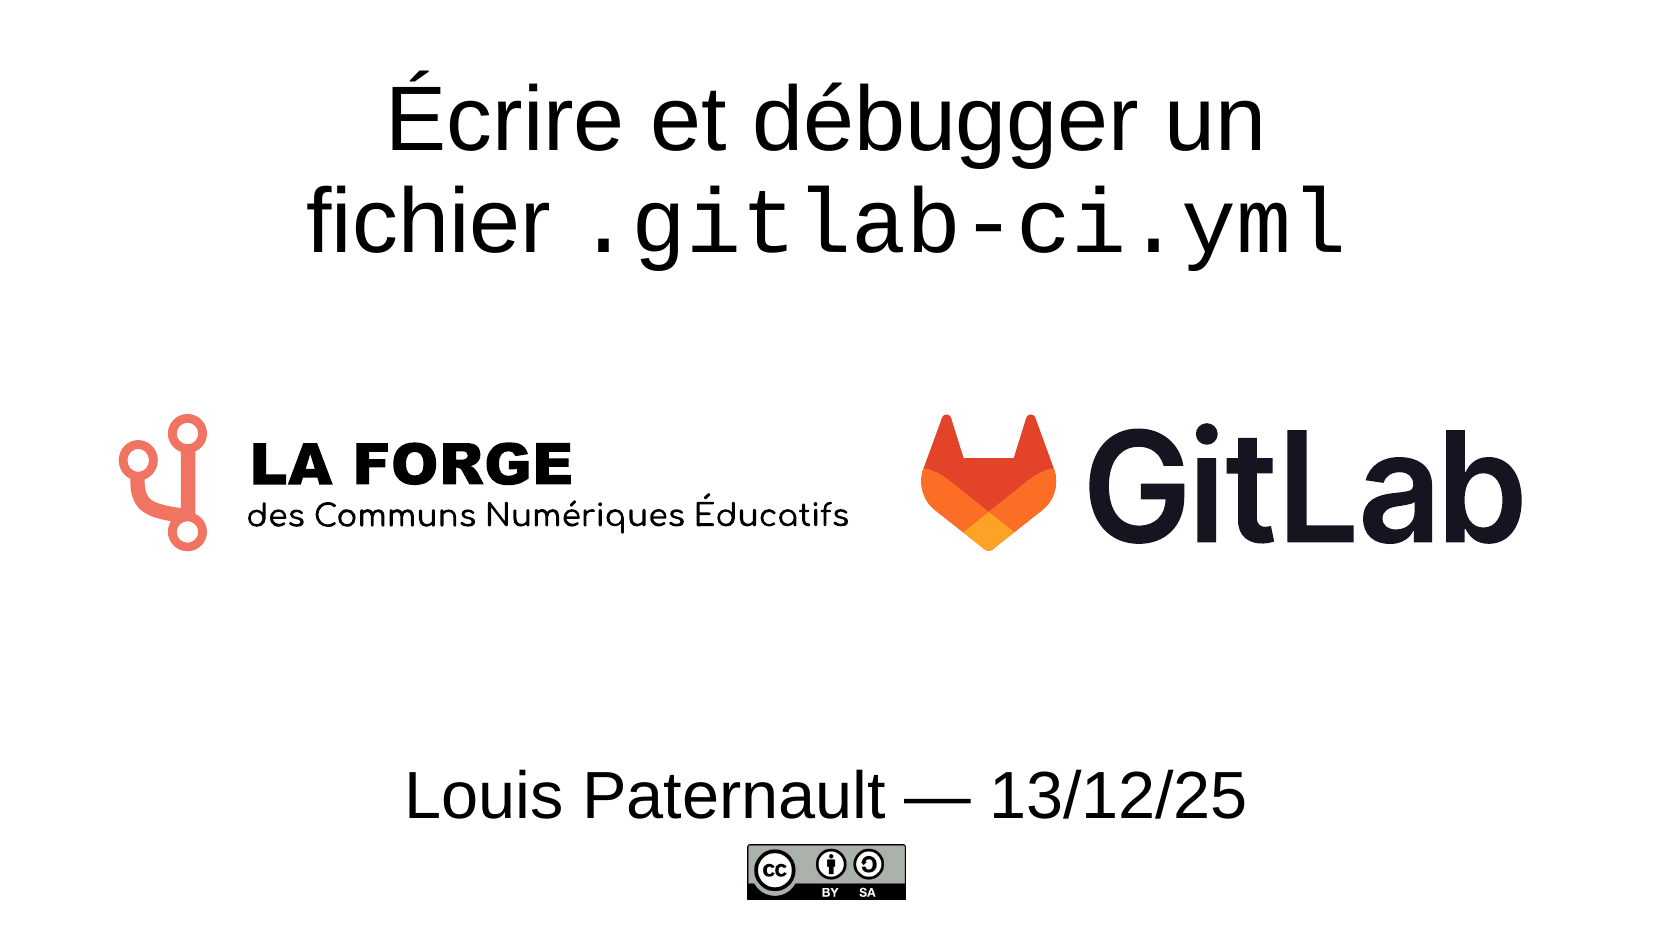

# Écrire et débugger un fichier .gitlab-ci.yml
Louis Paternault — 13/12/25